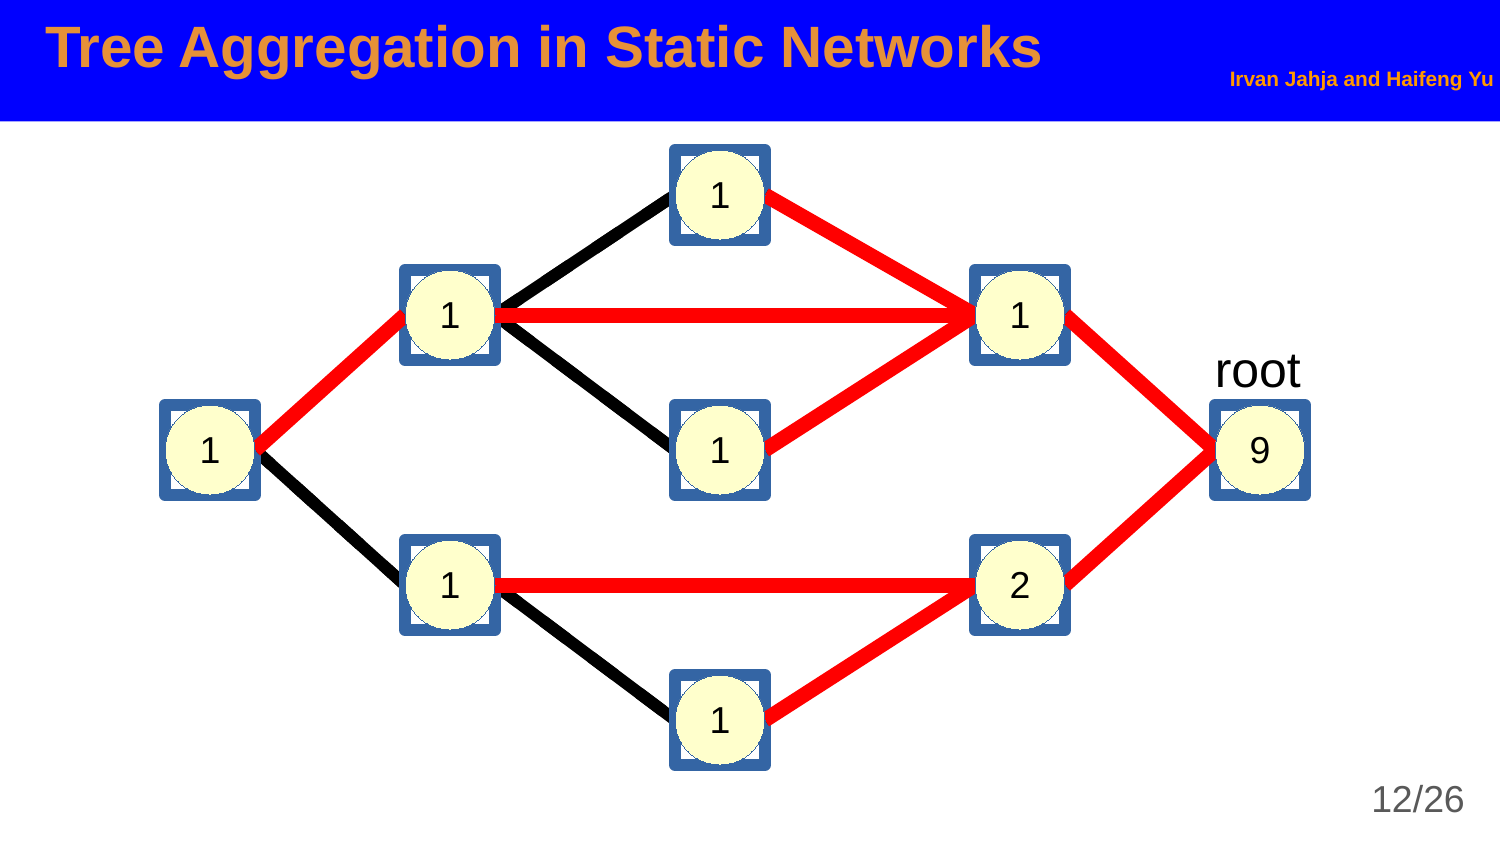

# Tree Aggregation in Static Networks
1
1
1
1
3
1
root
1
1
1
3
8
9
1
1
2
1
12